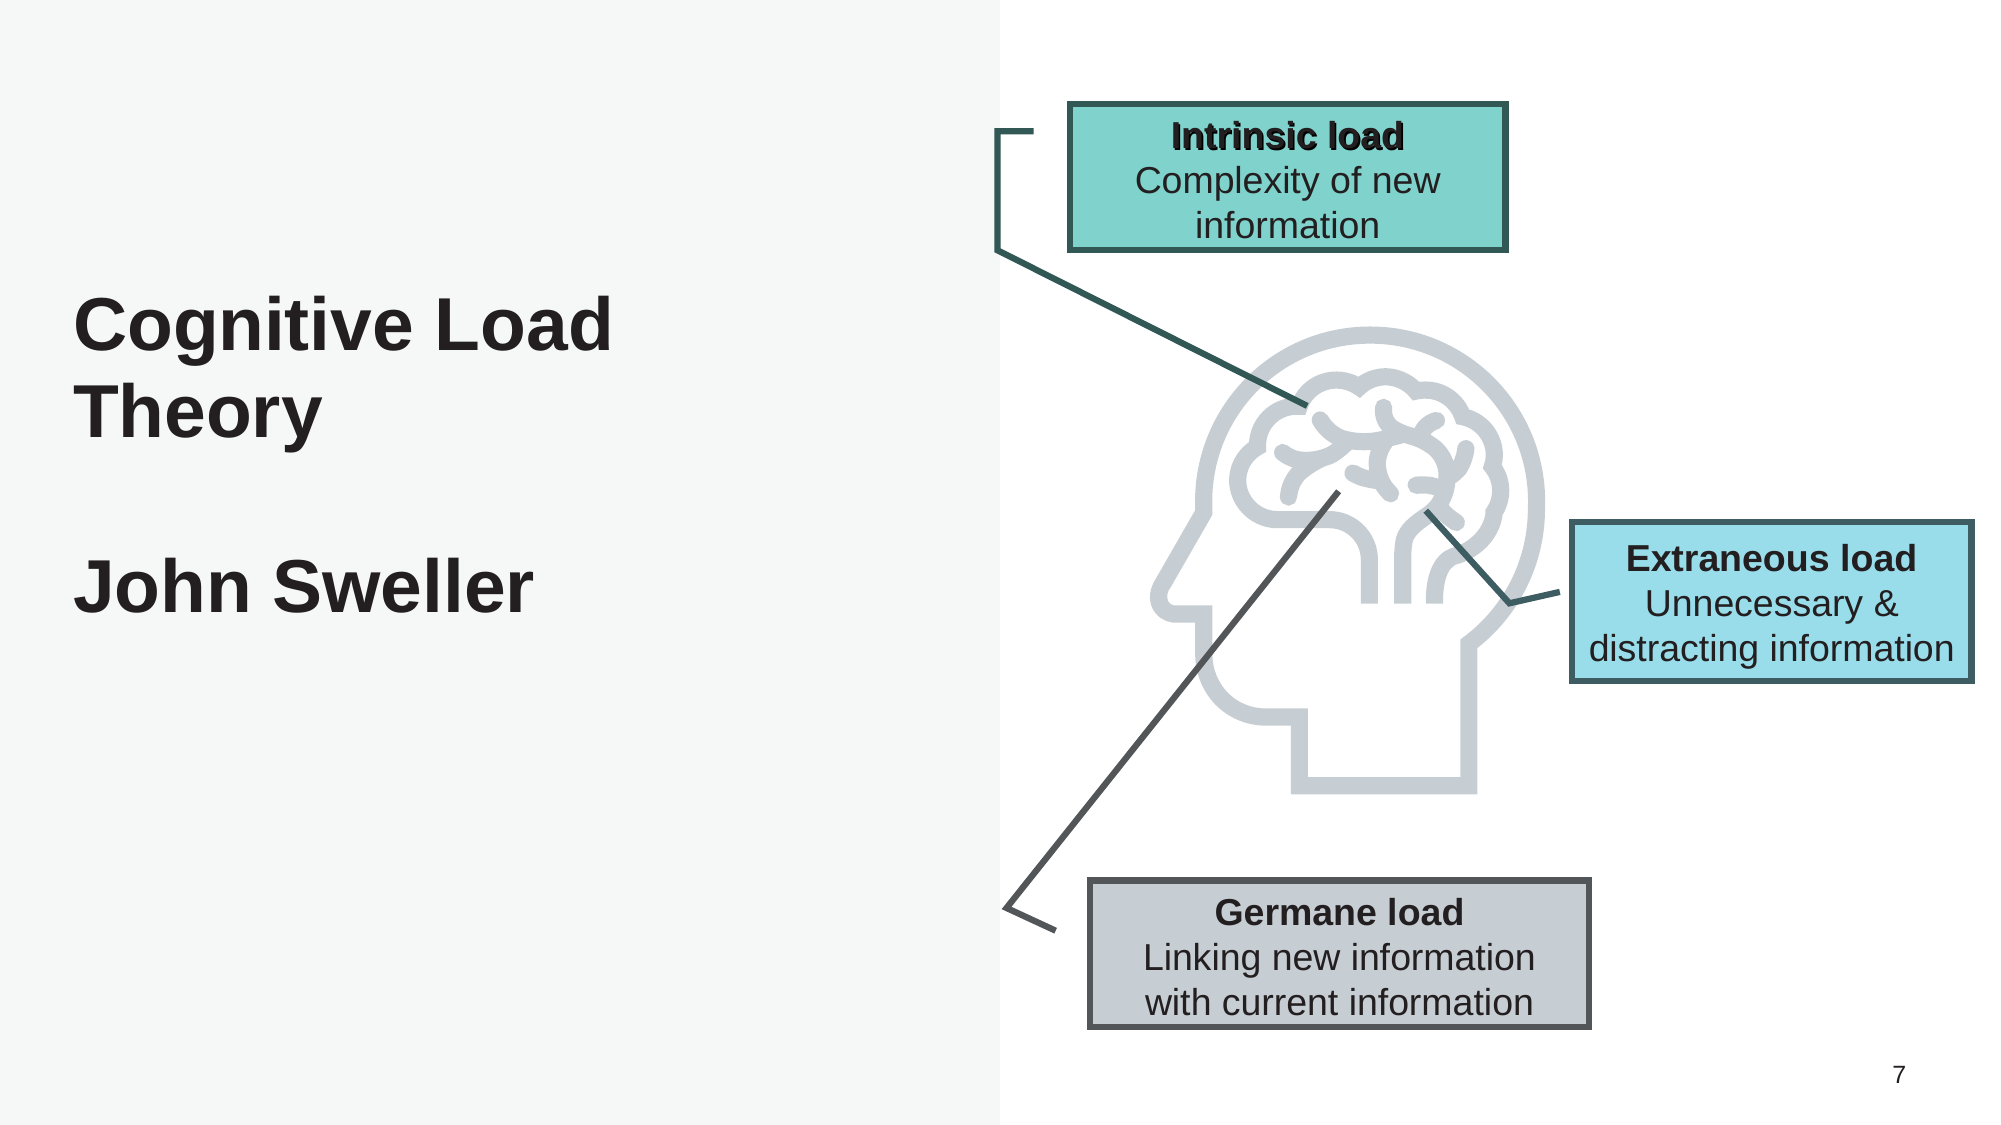

Intrinsic load
Complexity of new information
# Cognitive Load Theory John Sweller
Extraneous load
Unnecessary & distracting information
Germane load
Linking new information with current information